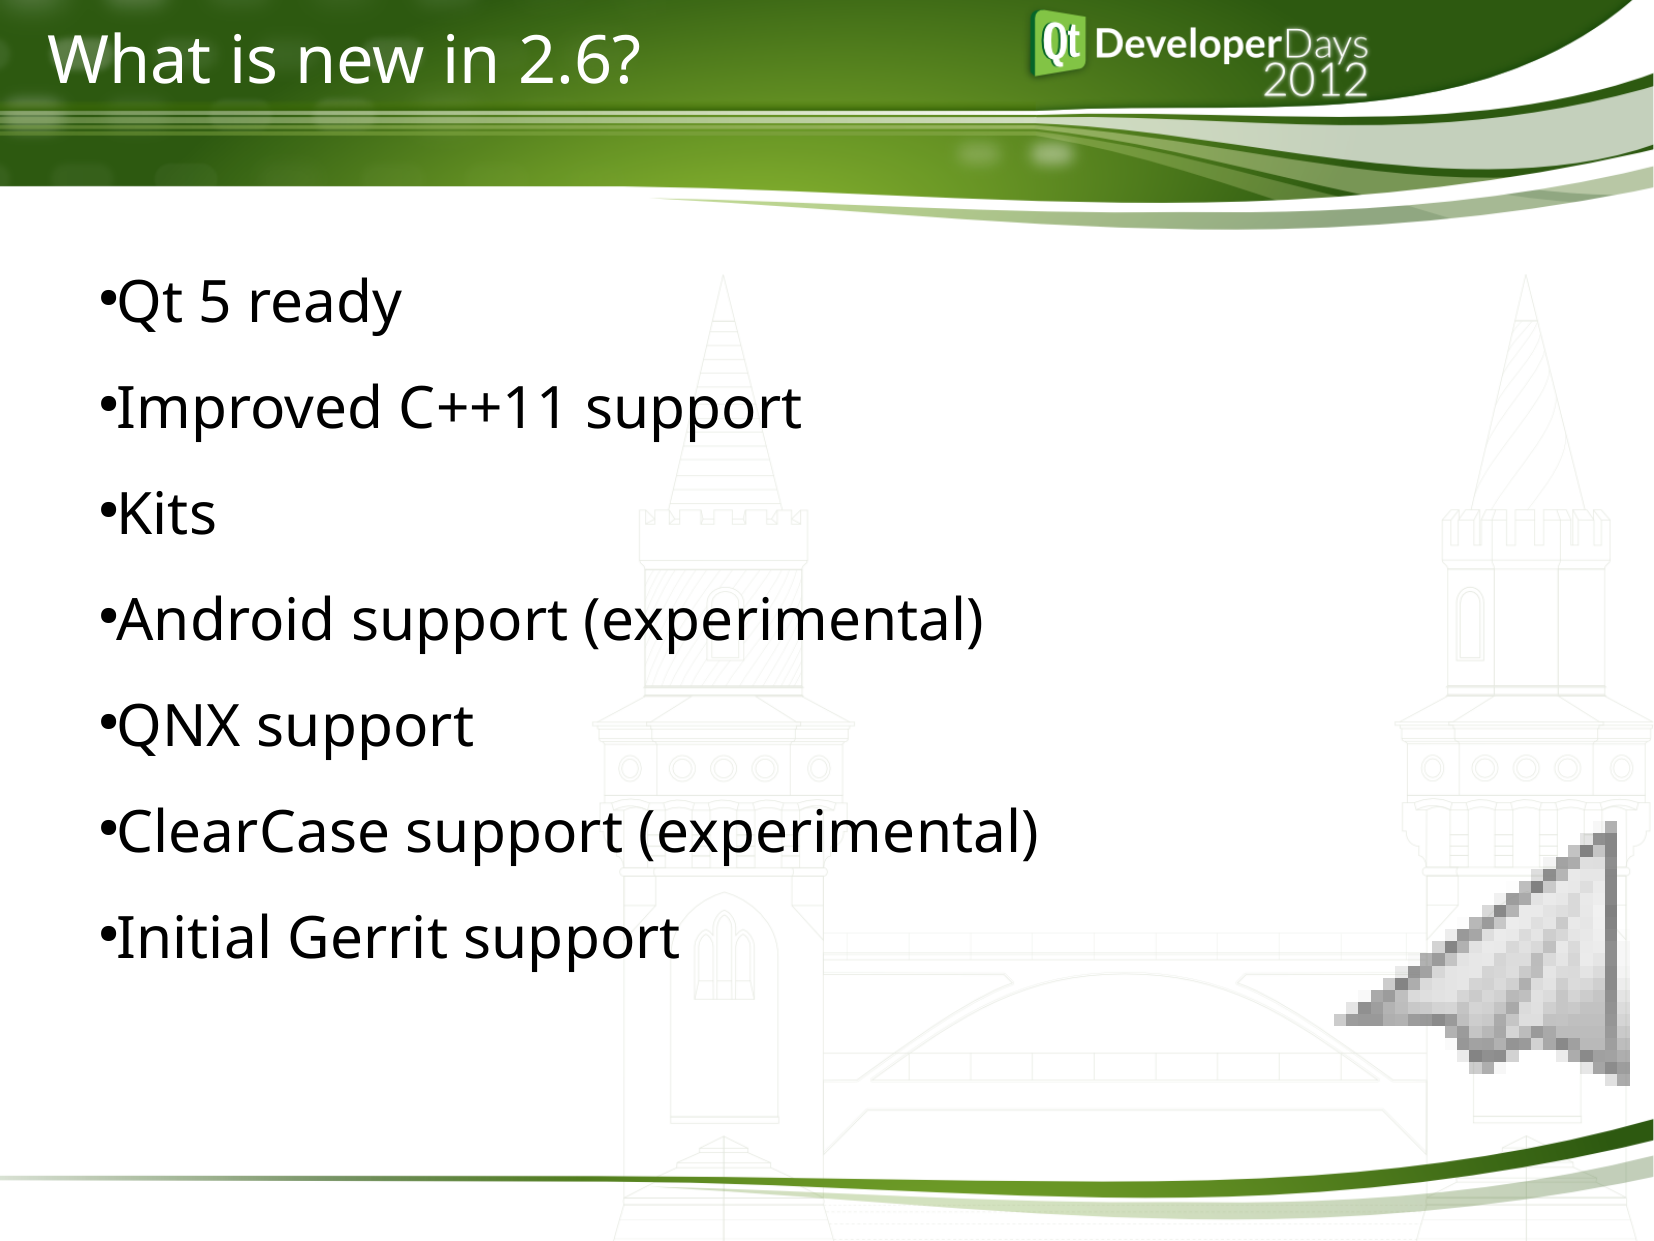

# What is new in 2.6?
Qt 5 ready
Improved C++11 support
Kits
Android support (experimental)
QNX support
ClearCase support (experimental)
Initial Gerrit support